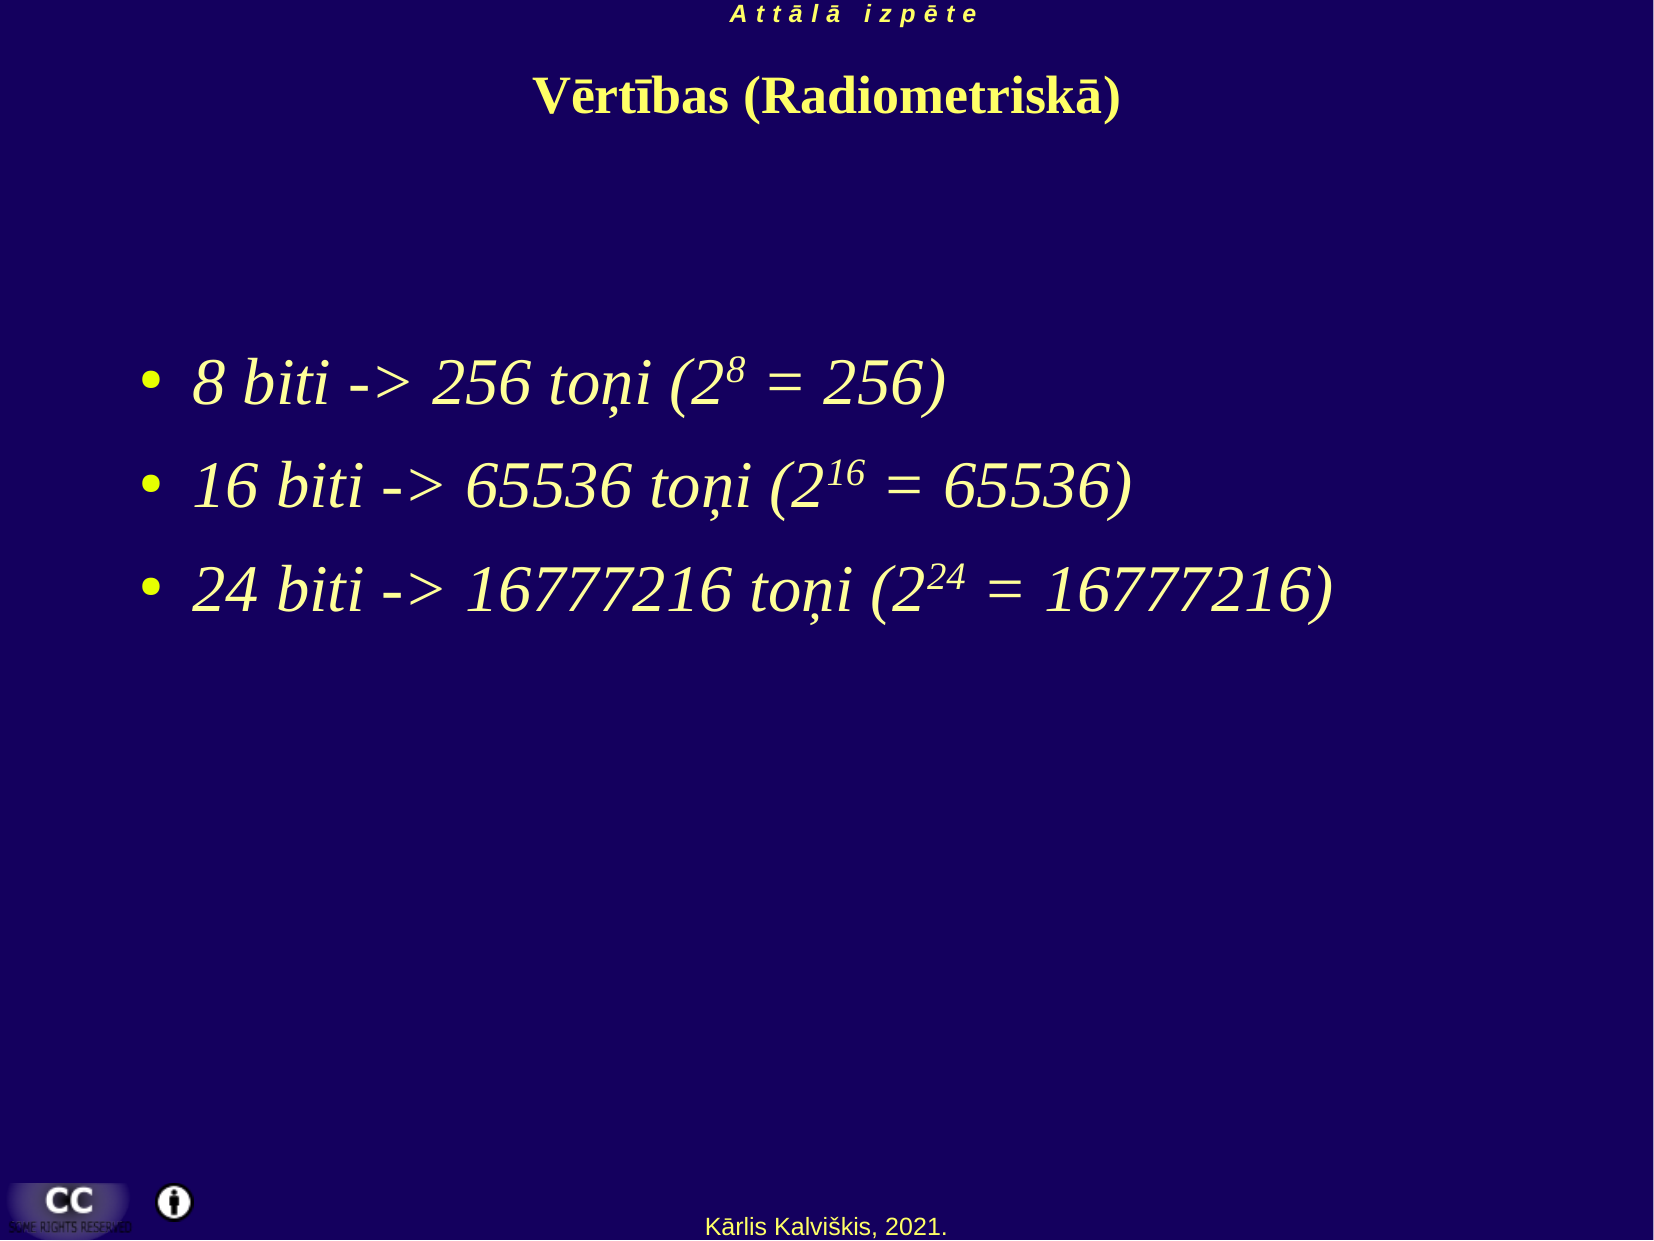

# Vērtības (Radiometriskā)
8 biti -> 256 toņi (28 = 256)
16 biti -> 65536 toņi (216 = 65536)
24 biti -> 16777216 toņi (224 = 16777216)